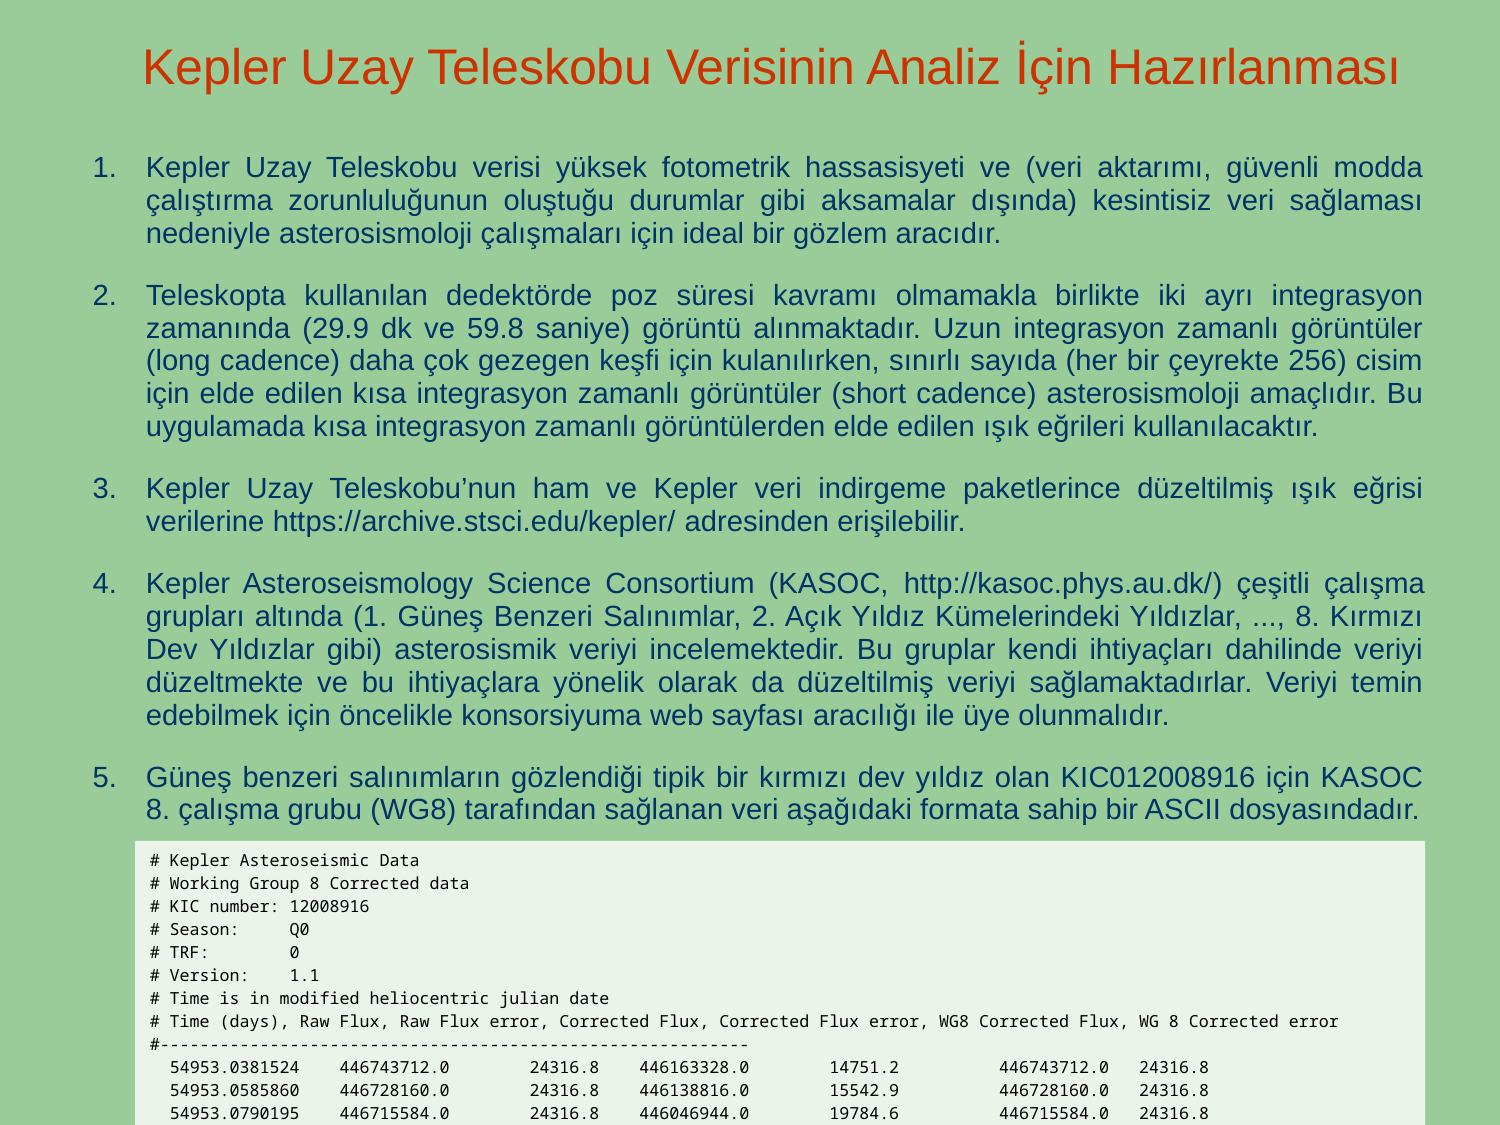

# Kepler Uzay Teleskobu Verisinin Analiz İçin Hazırlanması
Kepler Uzay Teleskobu verisi yüksek fotometrik hassasisyeti ve (veri aktarımı, güvenli modda çalıştırma zorunluluğunun oluştuğu durumlar gibi aksamalar dışında) kesintisiz veri sağlaması nedeniyle asterosismoloji çalışmaları için ideal bir gözlem aracıdır.
Teleskopta kullanılan dedektörde poz süresi kavramı olmamakla birlikte iki ayrı integrasyon zamanında (29.9 dk ve 59.8 saniye) görüntü alınmaktadır. Uzun integrasyon zamanlı görüntüler (long cadence) daha çok gezegen keşfi için kulanılırken, sınırlı sayıda (her bir çeyrekte 256) cisim için elde edilen kısa integrasyon zamanlı görüntüler (short cadence) asterosismoloji amaçlıdır. Bu uygulamada kısa integrasyon zamanlı görüntülerden elde edilen ışık eğrileri kullanılacaktır.
Kepler Uzay Teleskobu’nun ham ve Kepler veri indirgeme paketlerince düzeltilmiş ışık eğrisi verilerine https://archive.stsci.edu/kepler/ adresinden erişilebilir.
Kepler Asteroseismology Science Consortium (KASOC, http://kasoc.phys.au.dk/) çeşitli çalışma grupları altında (1. Güneş Benzeri Salınımlar, 2. Açık Yıldız Kümelerindeki Yıldızlar, ..., 8. Kırmızı Dev Yıldızlar gibi) asterosismik veriyi incelemektedir. Bu gruplar kendi ihtiyaçları dahilinde veriyi düzeltmekte ve bu ihtiyaçlara yönelik olarak da düzeltilmiş veriyi sağlamaktadırlar. Veriyi temin edebilmek için öncelikle konsorsiyuma web sayfası aracılığı ile üye olunmalıdır.
Güneş benzeri salınımların gözlendiği tipik bir kırmızı dev yıldız olan KIC012008916 için KASOC 8. çalışma grubu (WG8) tarafından sağlanan veri aşağıdaki formata sahip bir ASCII dosyasındadır.
# Kepler Asteroseismic Data
# Working Group 8 Corrected data
# KIC number: 12008916
# Season: Q0
# TRF: 0
# Version: 1.1
# Time is in modified heliocentric julian date
# Time (days), Raw Flux, Raw Flux error, Corrected Flux, Corrected Flux error, WG8 Corrected Flux, WG 8 Corrected error
#-----------------------------------------------------------
 54953.0381524 446743712.0 24316.8 446163328.0 14751.2 446743712.0 24316.8
 54953.0585860 446728160.0 24316.8 446138816.0 15542.9 446728160.0 24316.8
 54953.0790195 446715584.0 24316.8 446046944.0 19784.6 446715584.0 24316.8